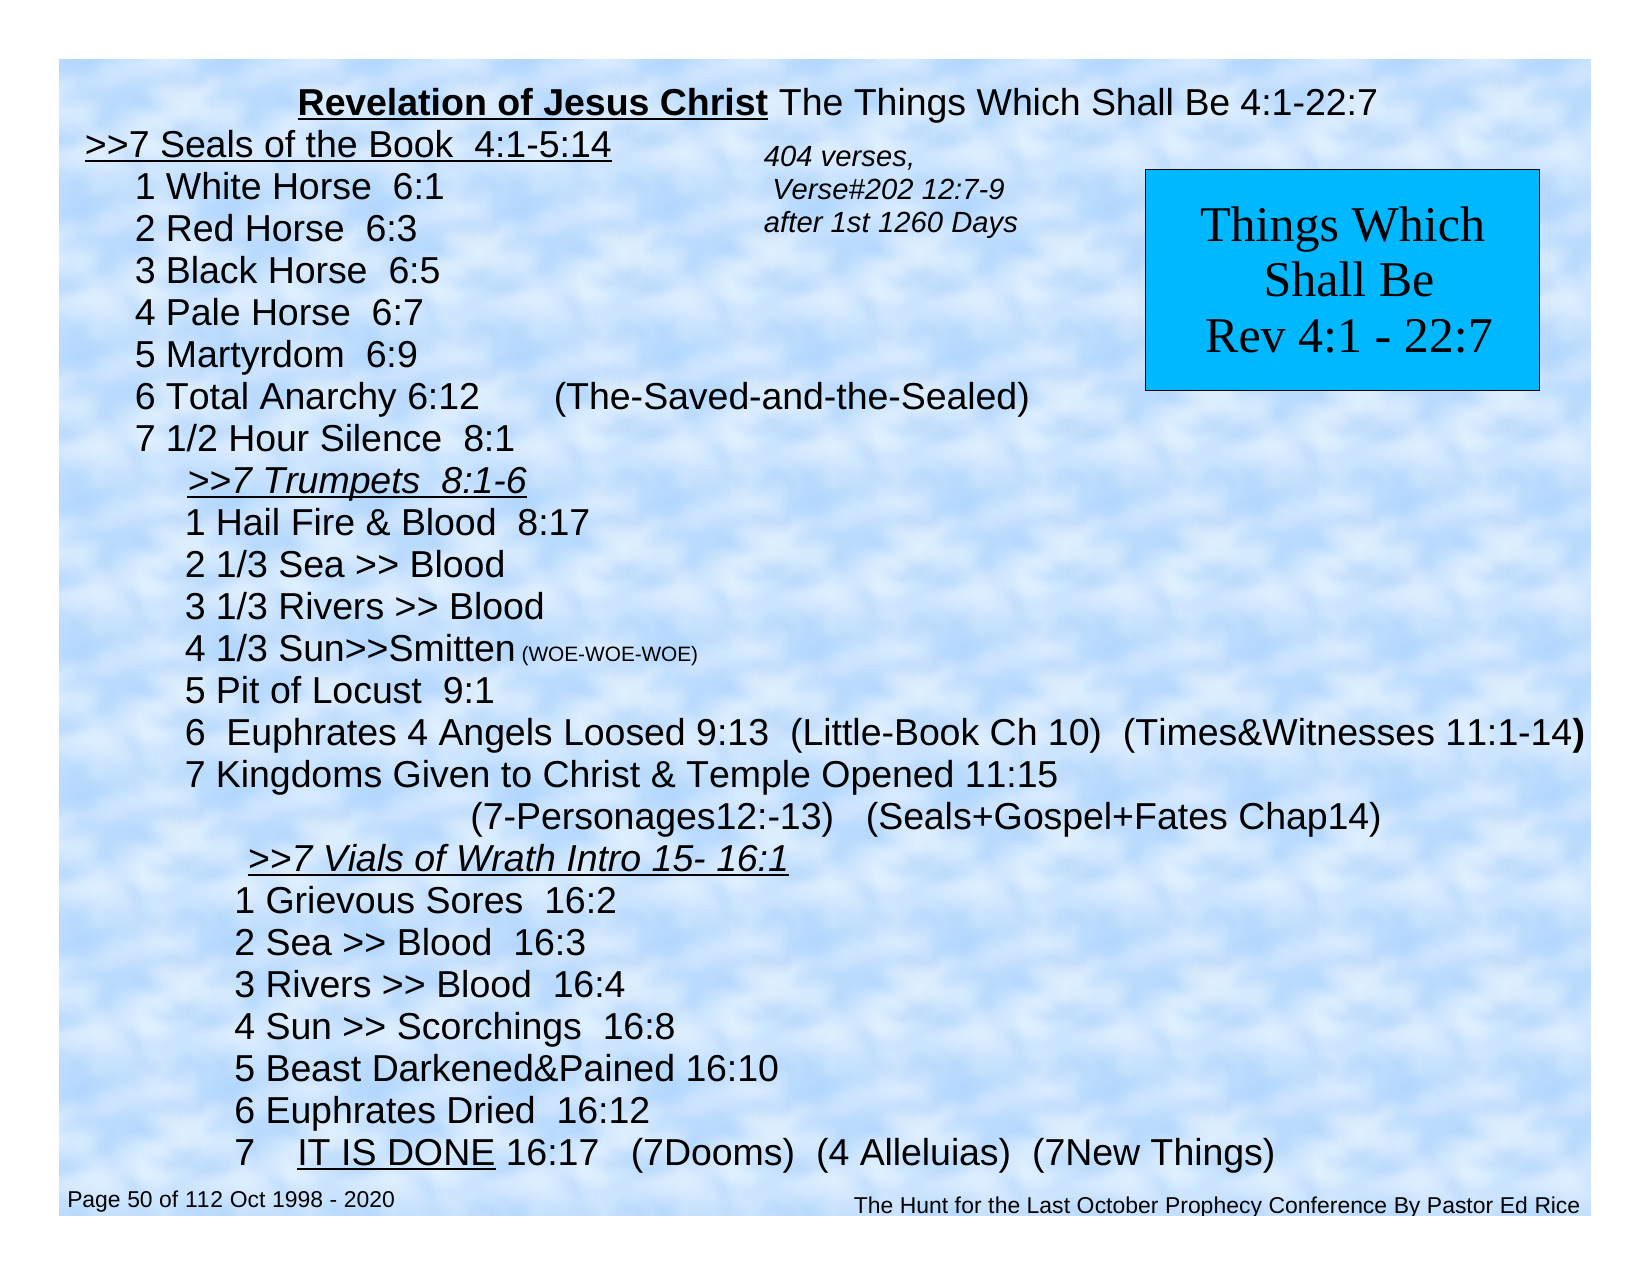

Revelation of Jesus Christ The Things Which Shall Be 4:1-22:7
>>7 Seals of the Book 4:1-5:14
1 White Horse 6:1
2 Red Horse 6:3
3 Black Horse 6:5
4 Pale Horse 6:7
5 Martyrdom 6:9
6 Total Anarchy 6:12 (The-Saved-and-the-Sealed)
7 1/2 Hour Silence 8:1
 >>7 Trumpets 8:1-6
1 Hail Fire & Blood 8:17
2 1/3 Sea >> Blood
3 1/3 Rivers >> Blood
4 1/3 Sun>>Smitten (WOE-WOE-WOE)
5 Pit of Locust 9:1
6 Euphrates 4 Angels Loosed 9:13 (Little-Book Ch 10) (Times&Witnesses 11:1-14)
7 Kingdoms Given to Christ & Temple Opened 11:15
 				 (7-Personages12:-13) (Seals+Gospel+Fates Chap14)
 >>7 Vials of Wrath Intro 15- 16:1
1 Grievous Sores 16:2
2 Sea >> Blood 16:3
3 Rivers >> Blood 16:4
4 Sun >> Scorchings 16:8
5 Beast Darkened&Pained 16:10
6 Euphrates Dried 16:12
7 IT IS DONE 16:17 (7Dooms) (4 Alleluias) (7New Things)
404 verses,
 Verse#202 12:7-9
after 1st 1260 Days
Things Which
 Shall Be
 Rev 4:1 - 22:7